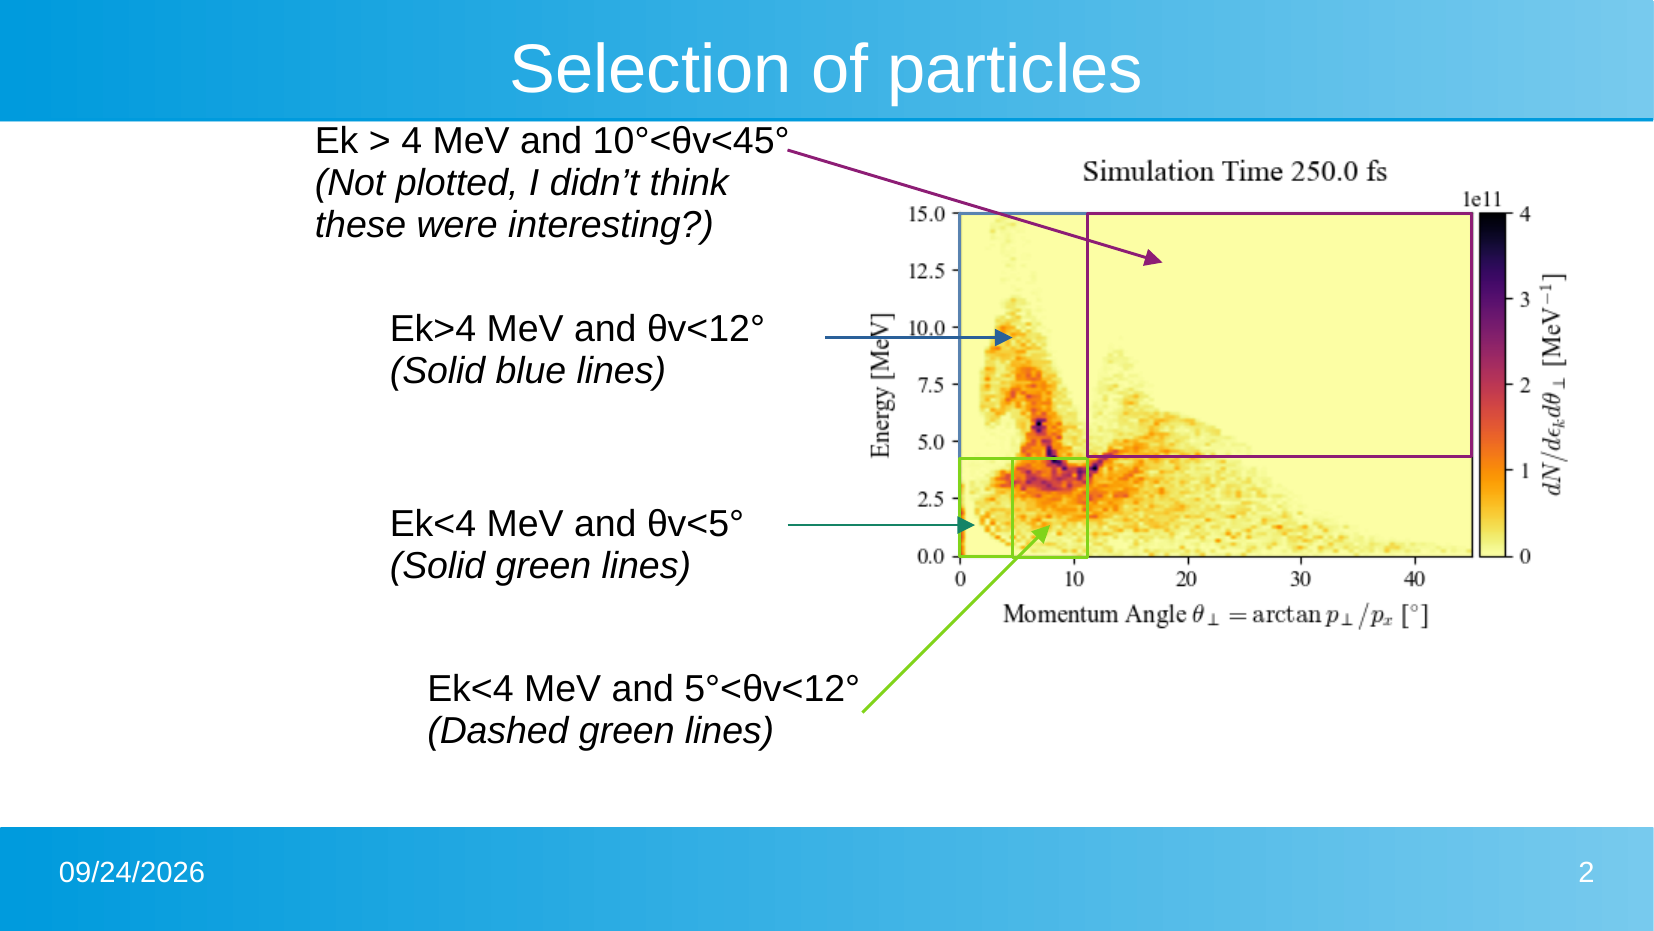

# Selection of particles
Ek > 4 MeV and 10°<θv<45°
(Not plotted, I didn’t think these were interesting?)
Ek>4 MeV and θv<12°
(Solid blue lines)
Ek<4 MeV and θv<5°
(Solid green lines)
Ek<4 MeV and 5°<θv<12°
(Dashed green lines)
2